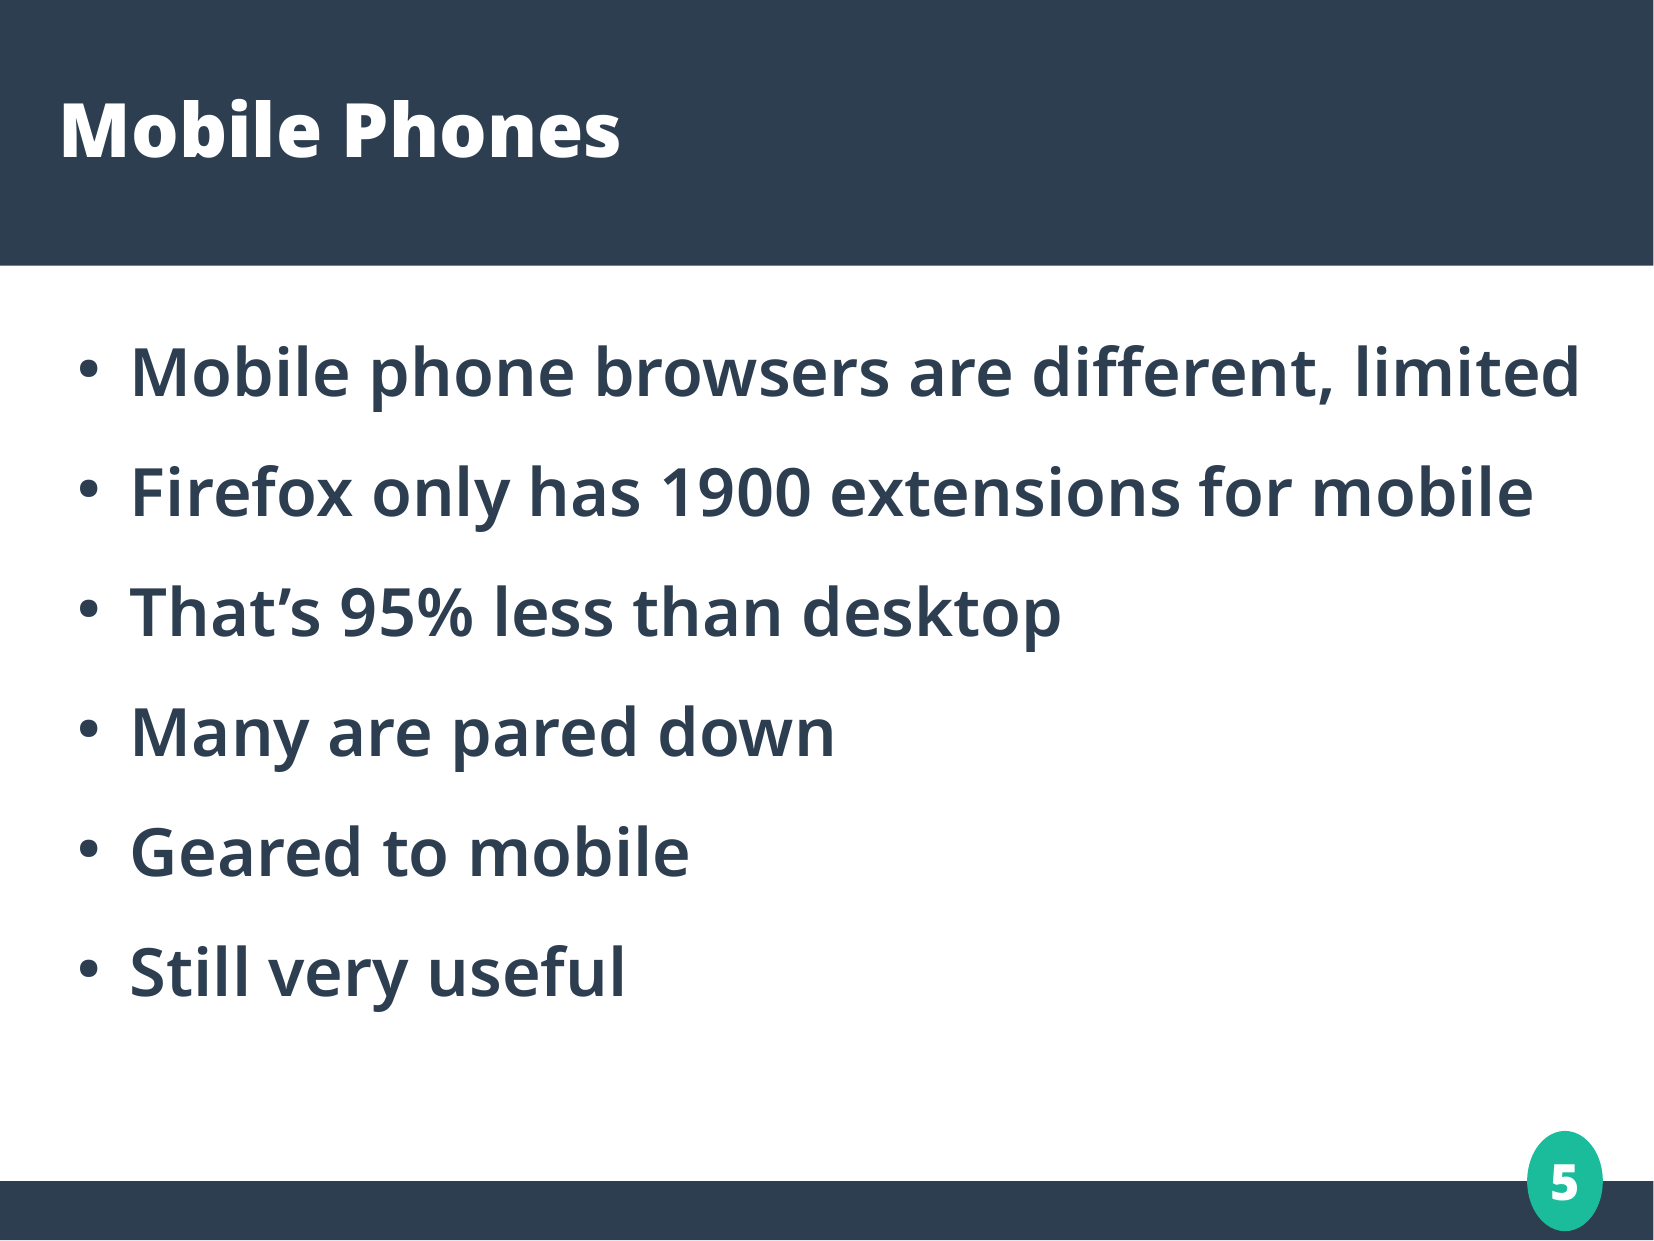

# Mobile Phones
Mobile phone browsers are different, limited
Firefox only has 1900 extensions for mobile
That’s 95% less than desktop
Many are pared down
Geared to mobile
Still very useful